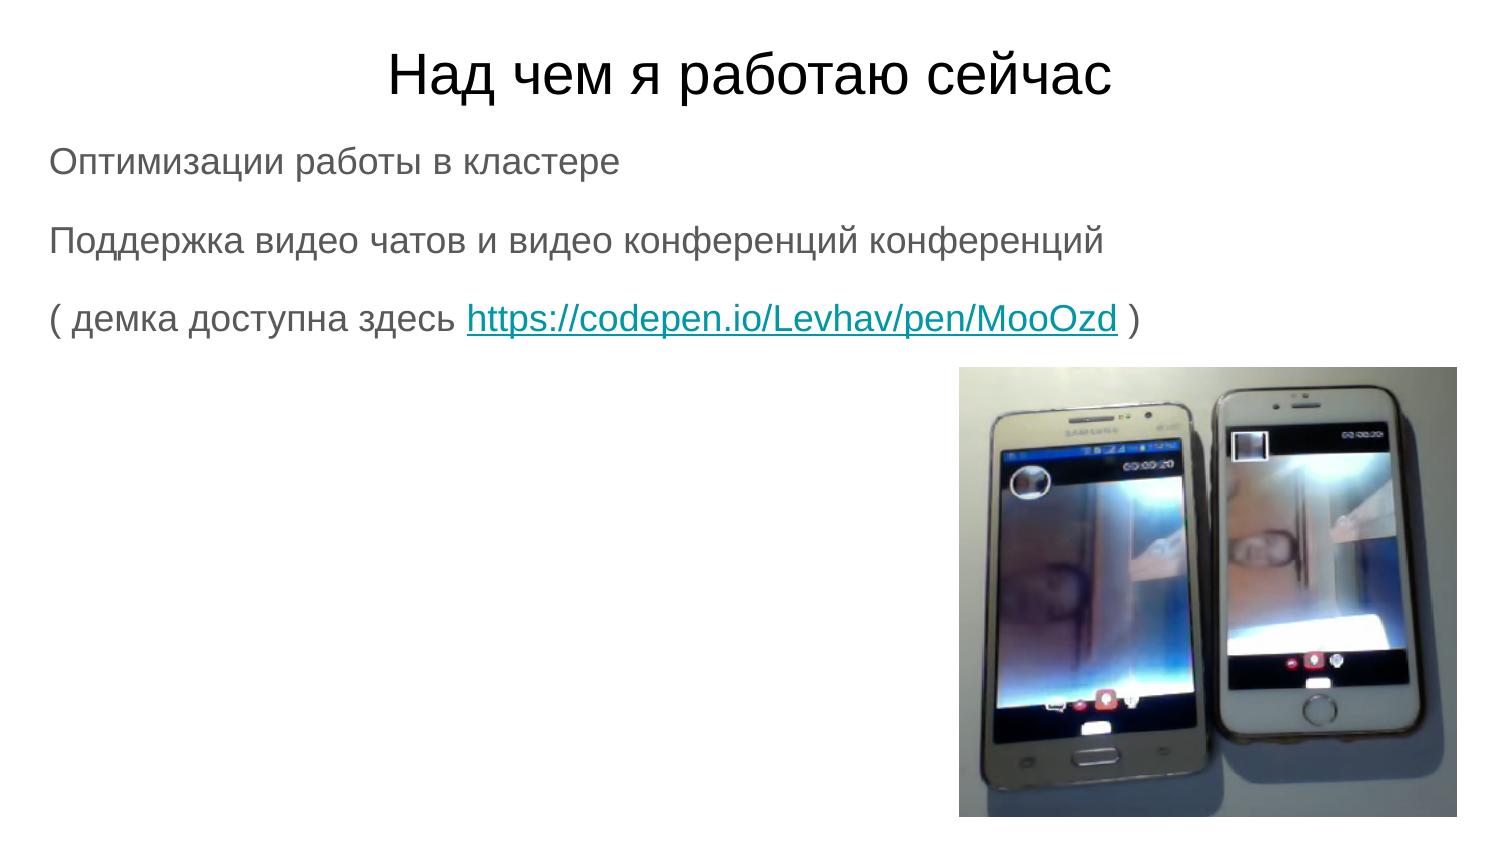

# Над чем я работаю сейчас
Оптимизации работы в кластере
Поддержка видео чатов и видео конференций конференций
( демка доступна здесь https://codepen.io/Levhav/pen/MooOzd )